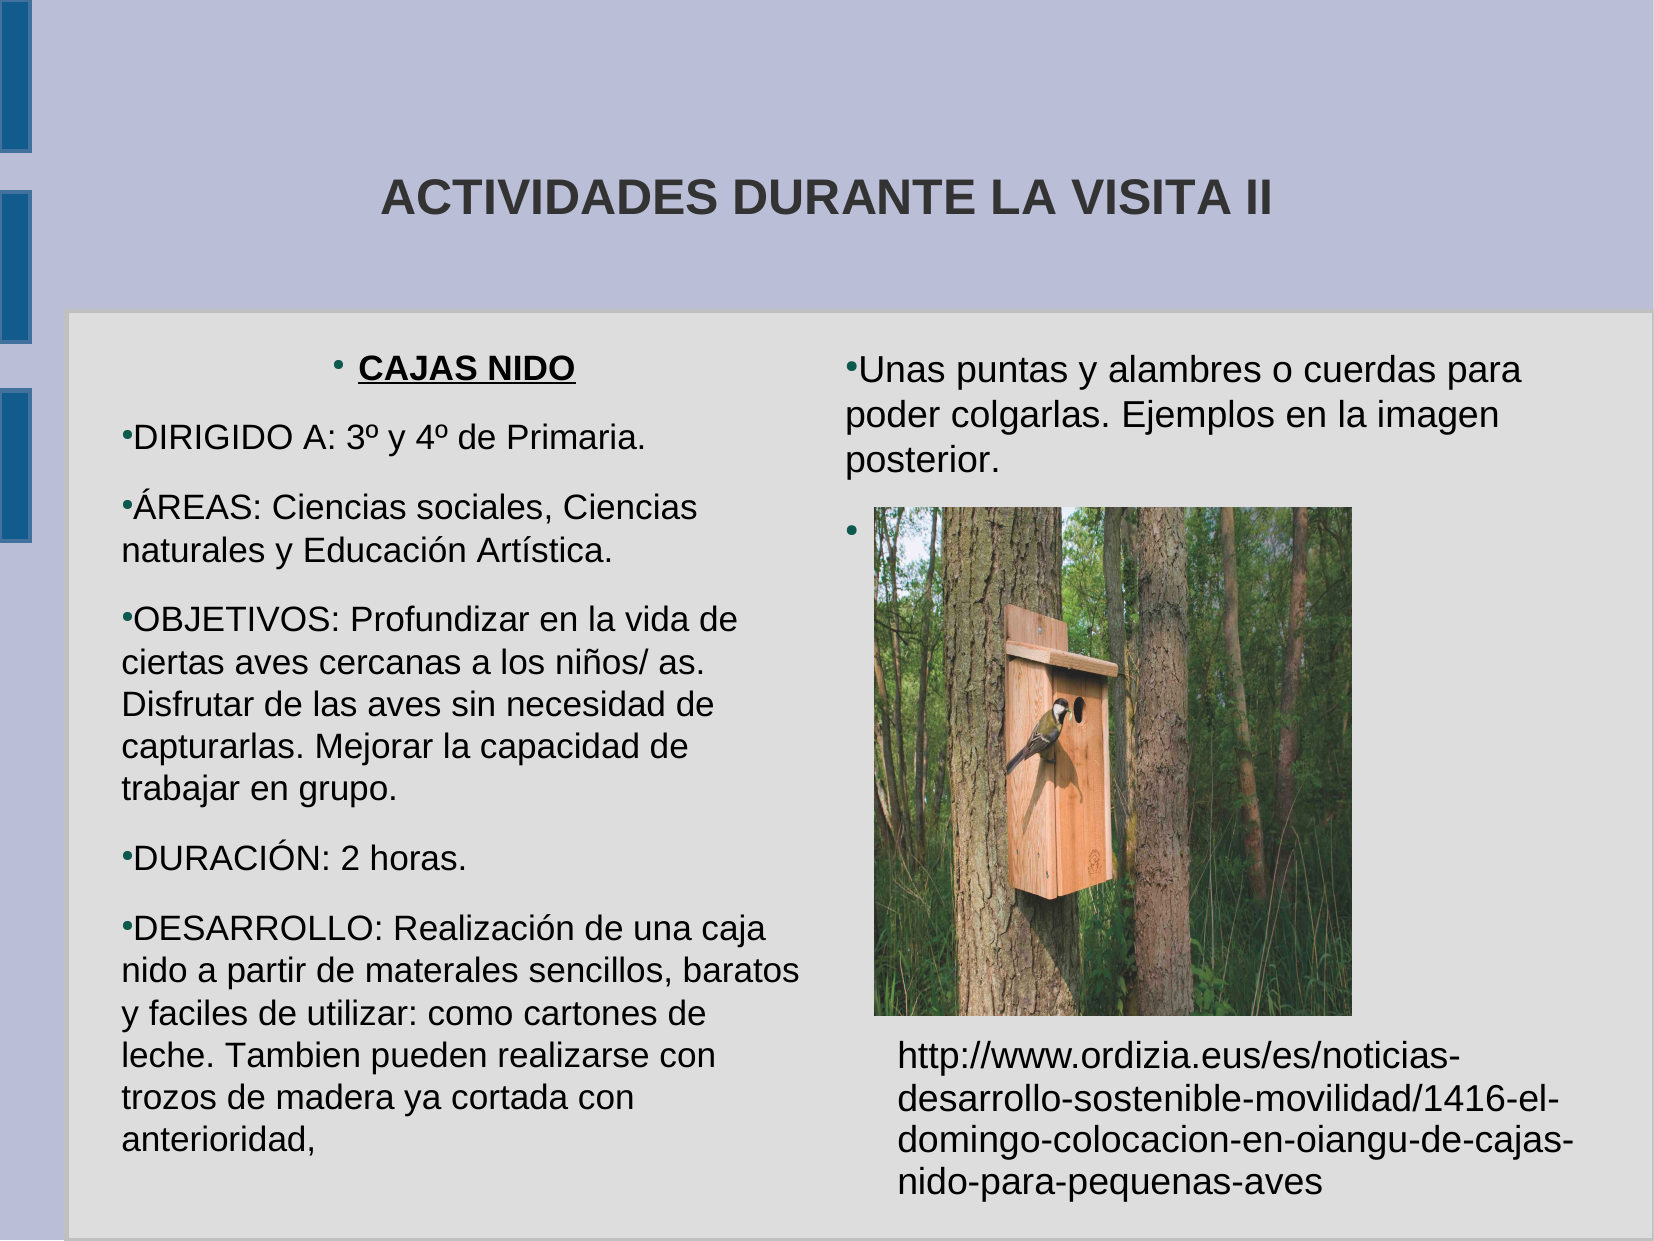

# ACTIVIDADES DURANTE LA VISITA II
CAJAS NIDO
DIRIGIDO A: 3º y 4º de Primaria.
ÁREAS: Ciencias sociales, Ciencias naturales y Educación Artística.
OBJETIVOS: Profundizar en la vida de ciertas aves cercanas a los niños/ as. Disfrutar de las aves sin necesidad de capturarlas. Mejorar la capacidad de trabajar en grupo.
DURACIÓN: 2 horas.
DESARROLLO: Realización de una caja nido a partir de materales sencillos, baratos y faciles de utilizar: como cartones de leche. Tambien pueden realizarse con trozos de madera ya cortada con anterioridad,
Unas puntas y alambres o cuerdas para poder colgarlas. Ejemplos en la imagen posterior.
http://www.ordizia.eus/es/noticias-desarrollo-sostenible-movilidad/1416-el-domingo-colocacion-en-oiangu-de-cajas-nido-para-pequenas-aves